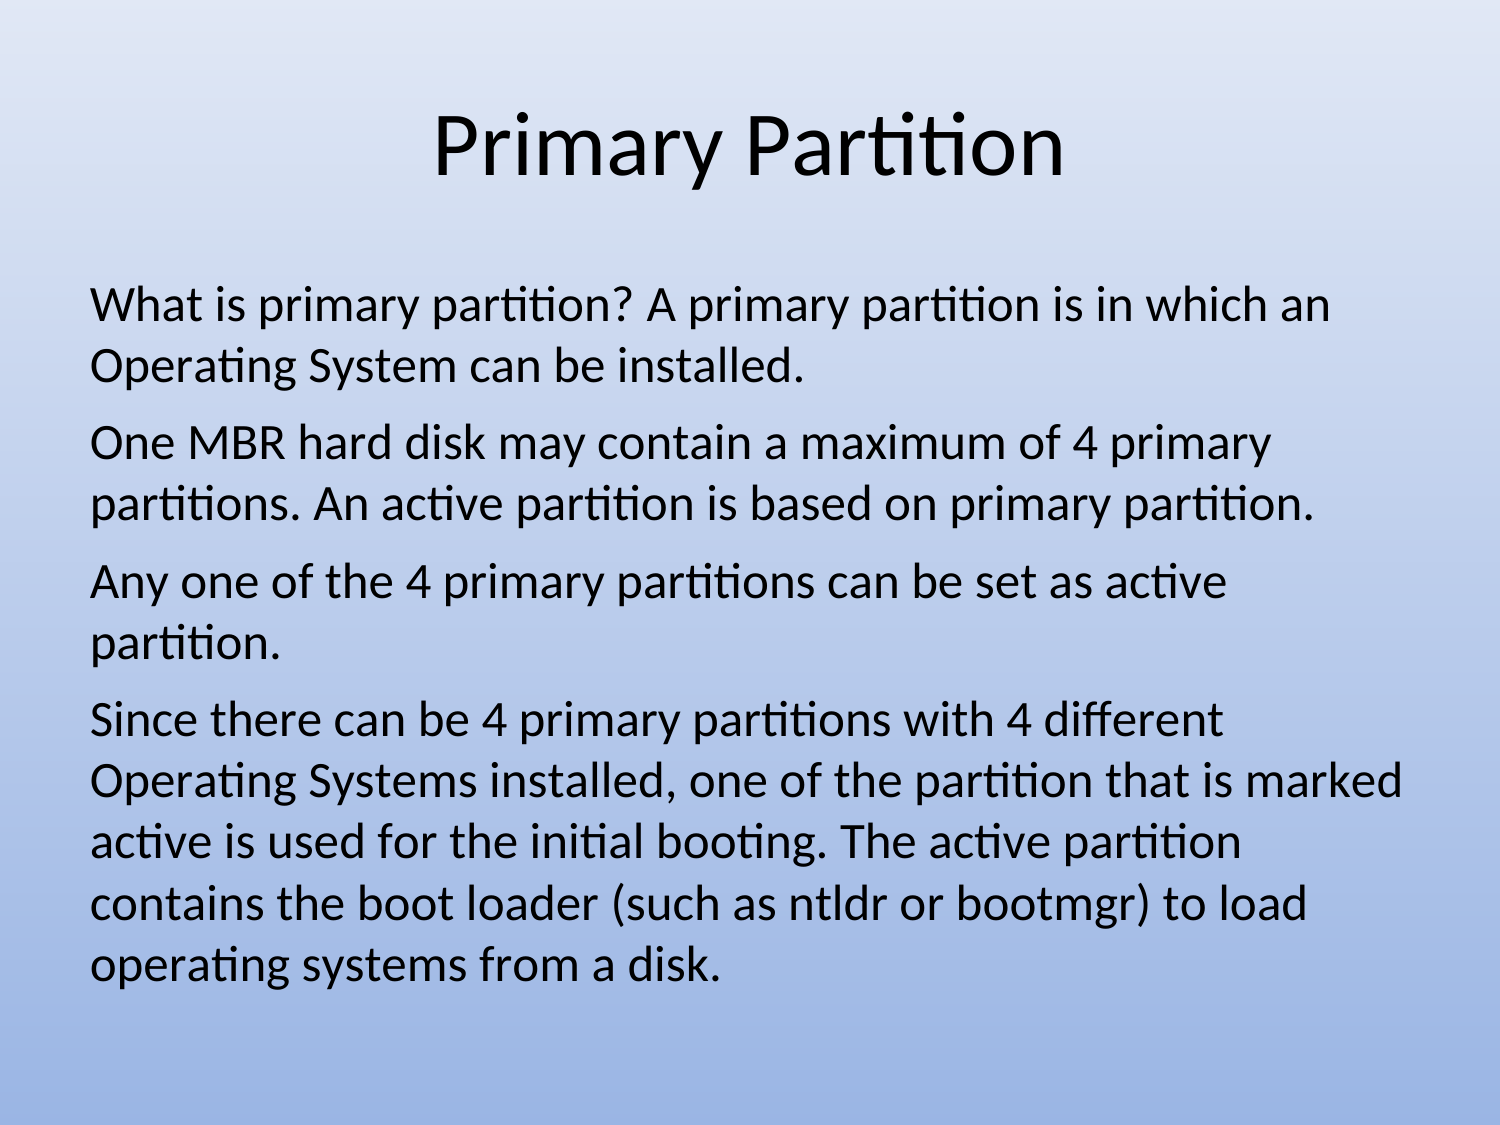

# Primary Partition
What is primary partition? A primary partition is in which an Operating System can be installed.
One MBR hard disk may contain a maximum of 4 primary partitions. An active partition is based on primary partition.
Any one of the 4 primary partitions can be set as active partition.
Since there can be 4 primary partitions with 4 different Operating Systems installed, one of the partition that is marked active is used for the initial booting. The active partition contains the boot loader (such as ntldr or bootmgr) to load operating systems from a disk.